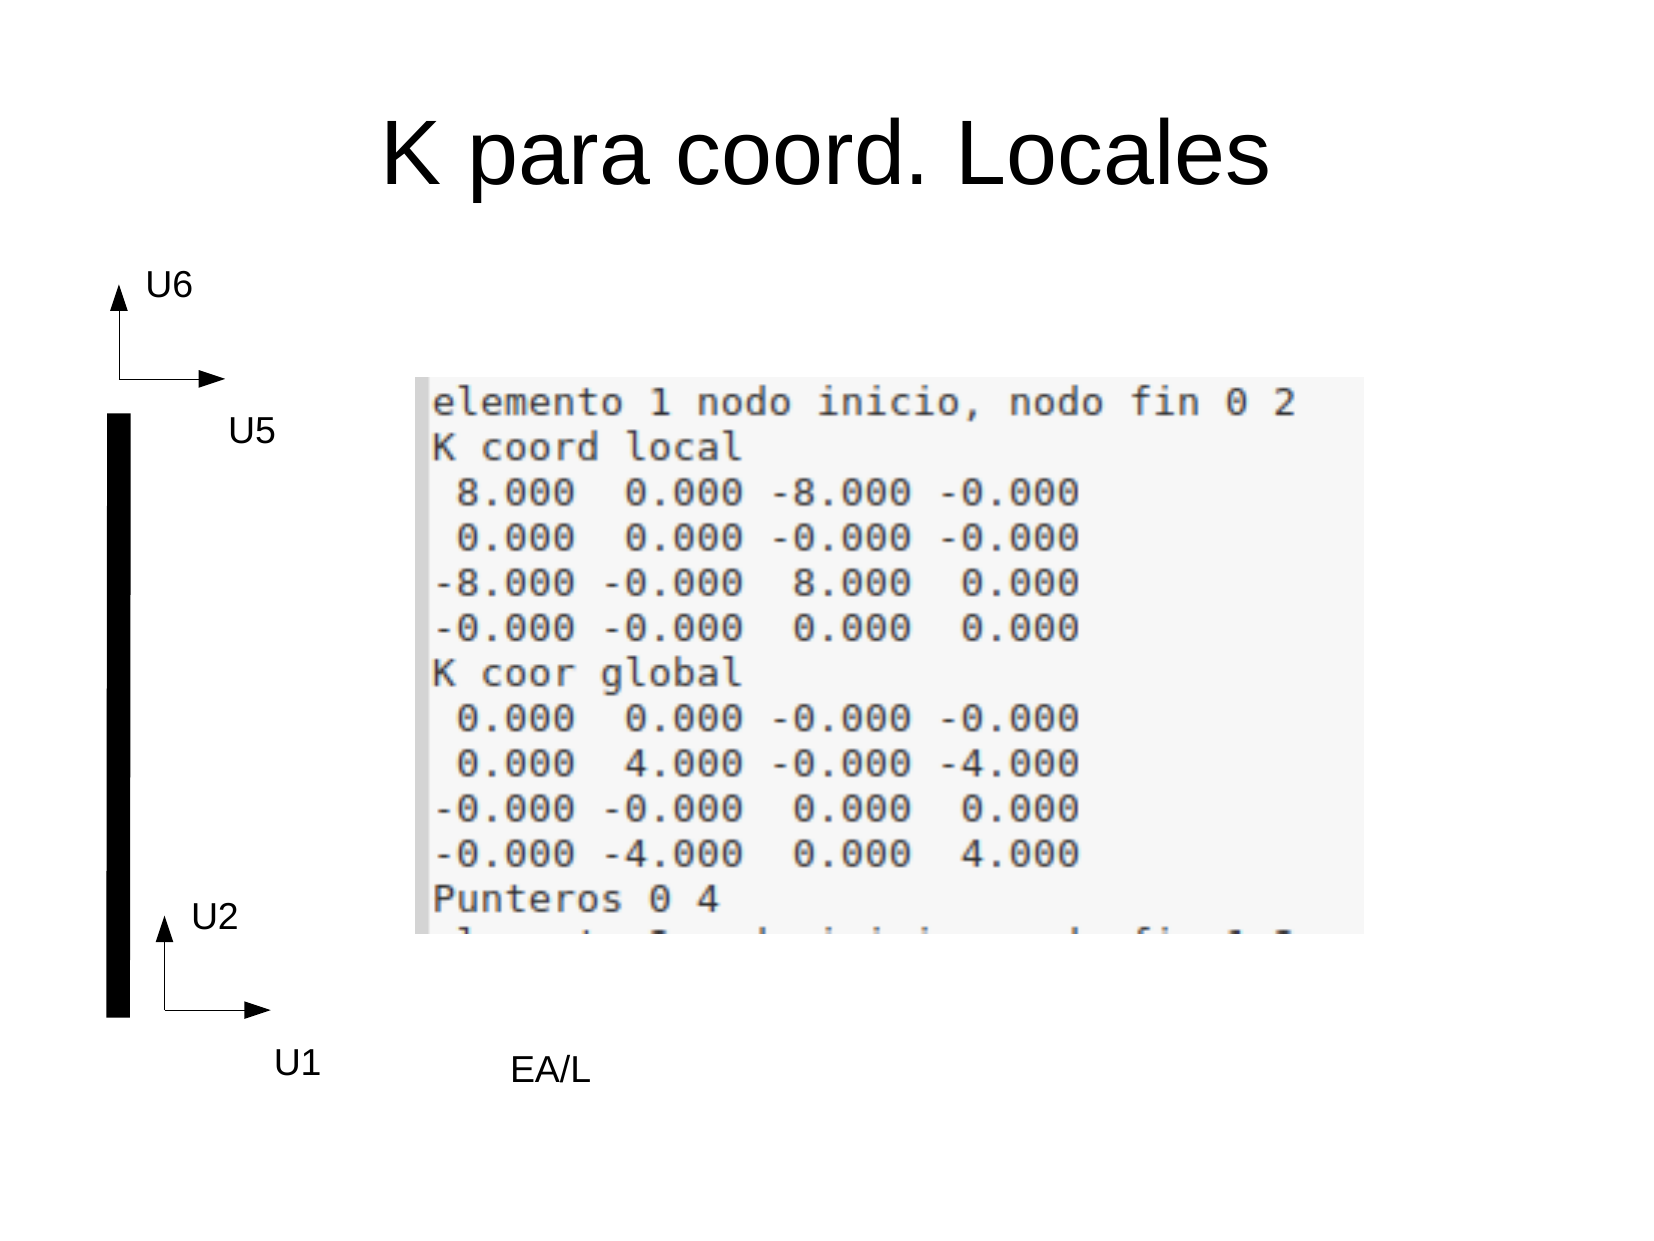

# K para coord. Locales
U6
U5
U2
U1
EA/L